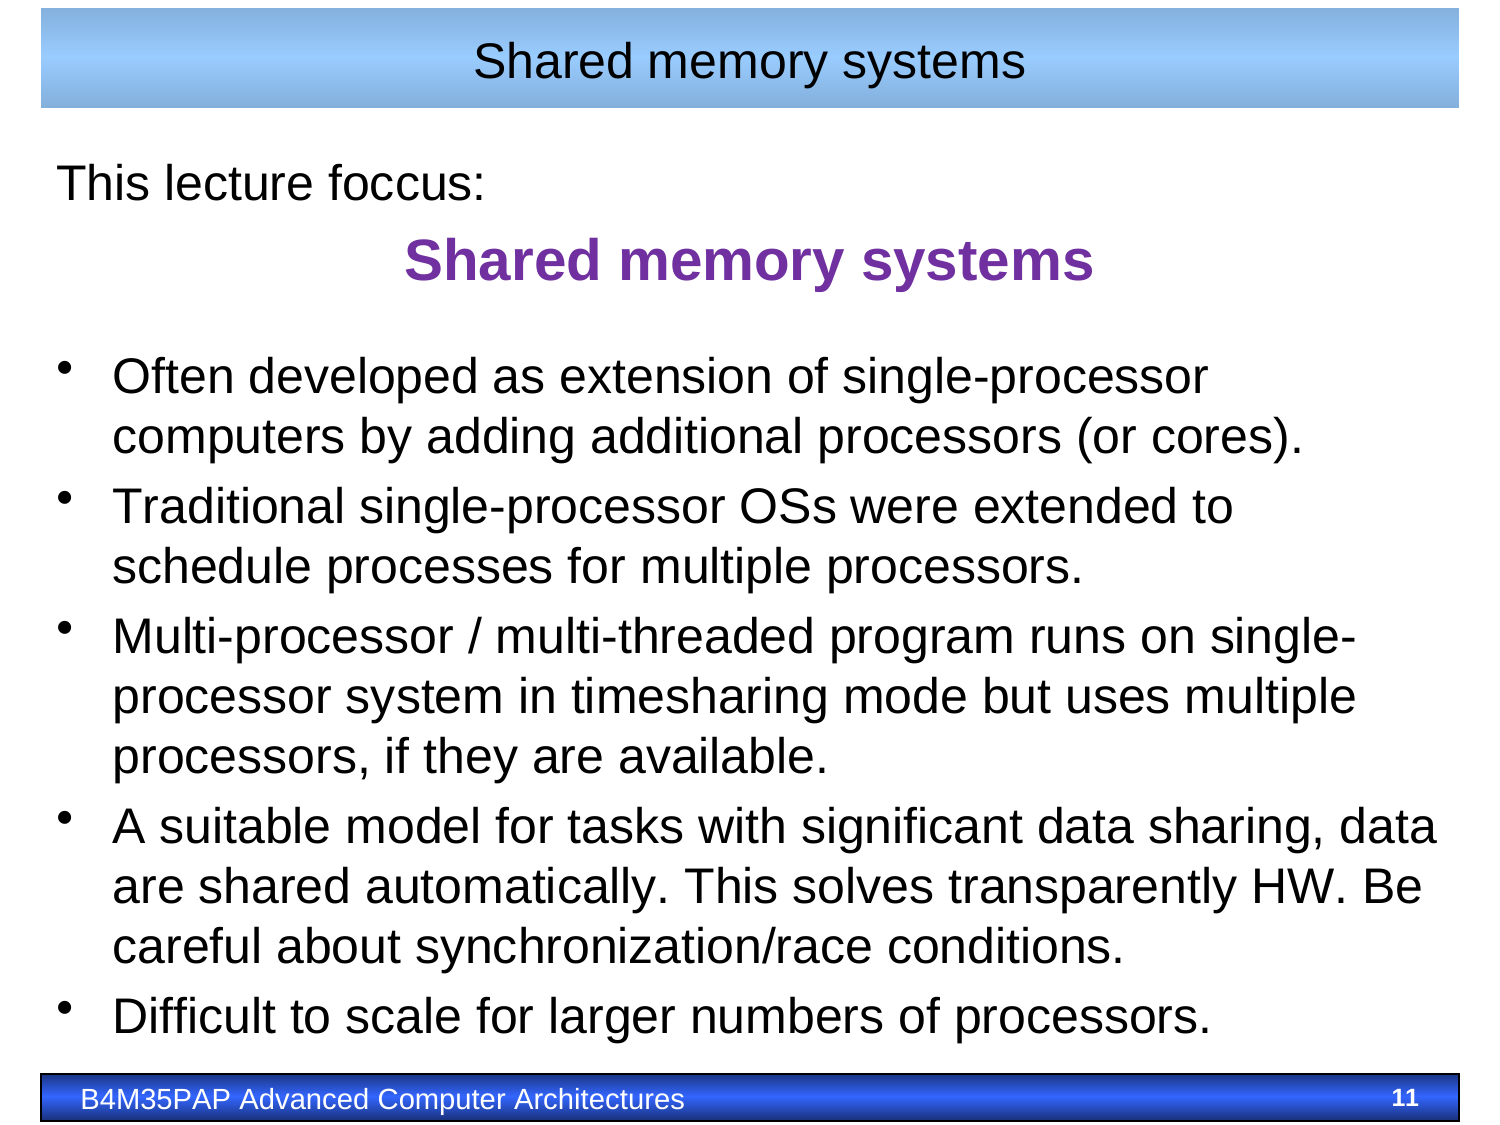

Shared memory systems
# This lecture foccus:
Shared memory systems
Often developed as extension of single-processor computers by adding additional processors (or cores).
Traditional single-processor OSs were extended to schedule processes for multiple processors.
Multi-processor / multi-threaded program runs on single-processor system in timesharing mode but uses multiple processors, if they are available.
A suitable model for tasks with significant data sharing, data are shared automatically. This solves transparently HW. Be careful about synchronization/race conditions.
Difficult to scale for larger numbers of processors.